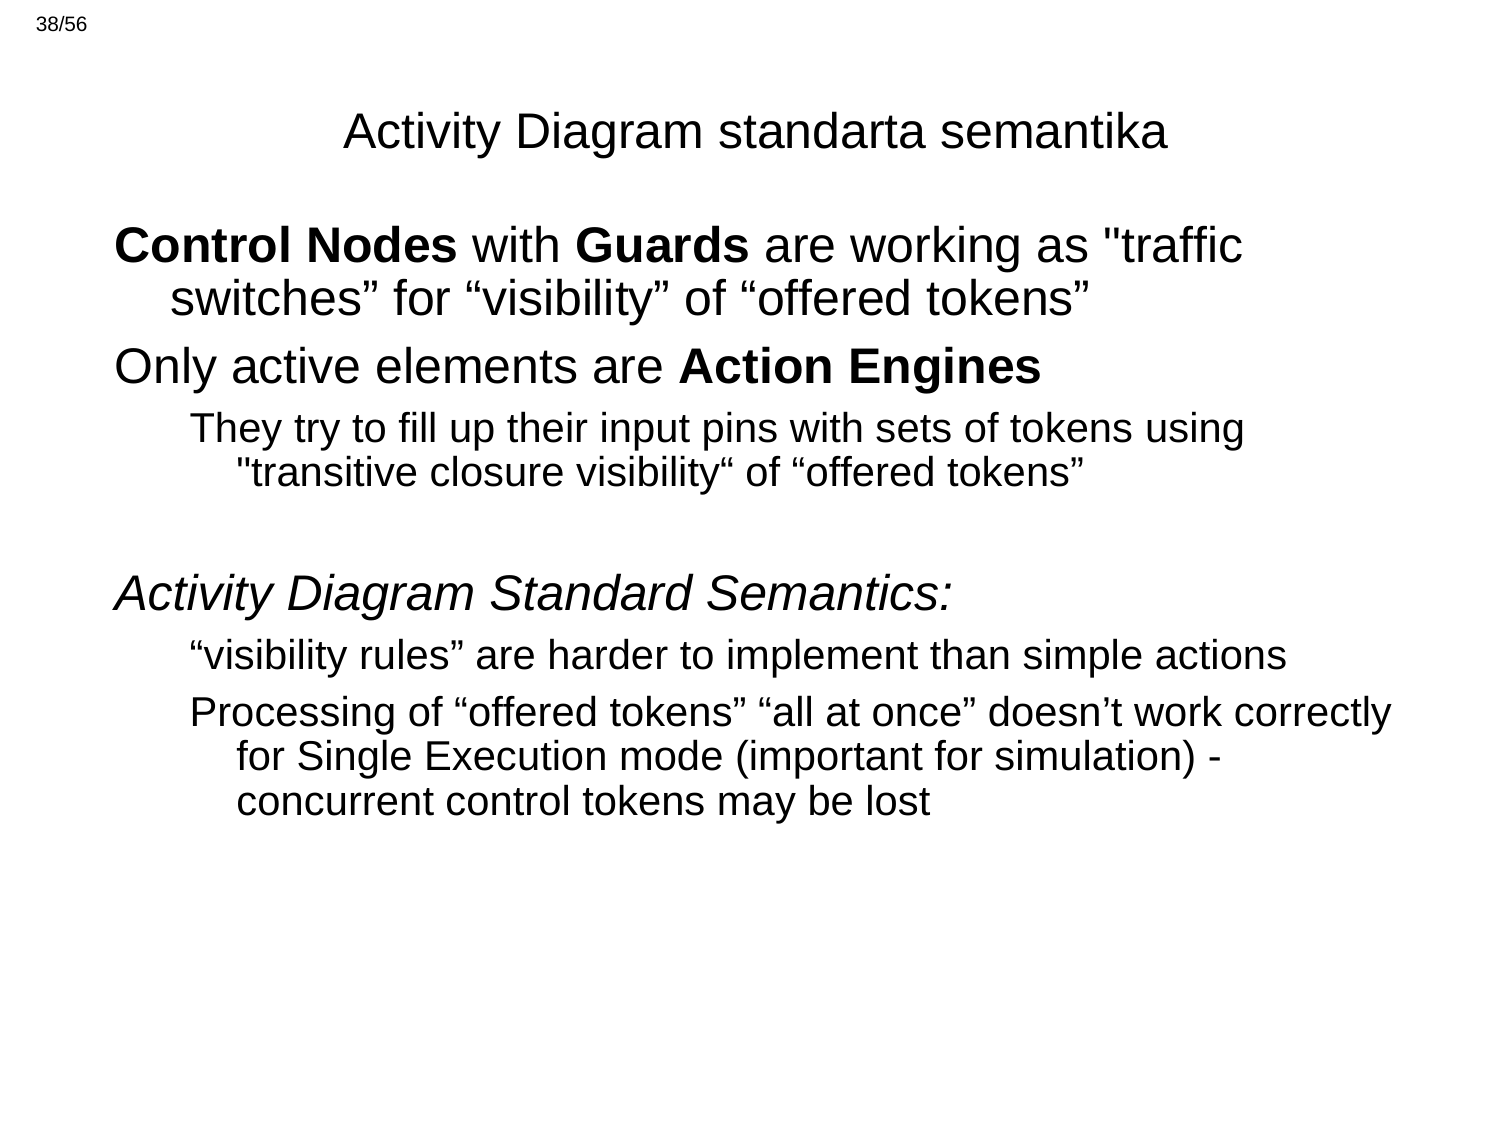

38
# Activity Diagram standarta semantika
Control Nodes with Guards are working as "traffic switches” for “visibility” of “offered tokens”
Only active elements are Action Engines
They try to fill up their input pins with sets of tokens using "transitive closure visibility“ of “offered tokens”
Activity Diagram Standard Semantics:
“visibility rules” are harder to implement than simple actions
Processing of “offered tokens” “all at once” doesn’t work correctly for Single Execution mode (important for simulation) - concurrent control tokens may be lost